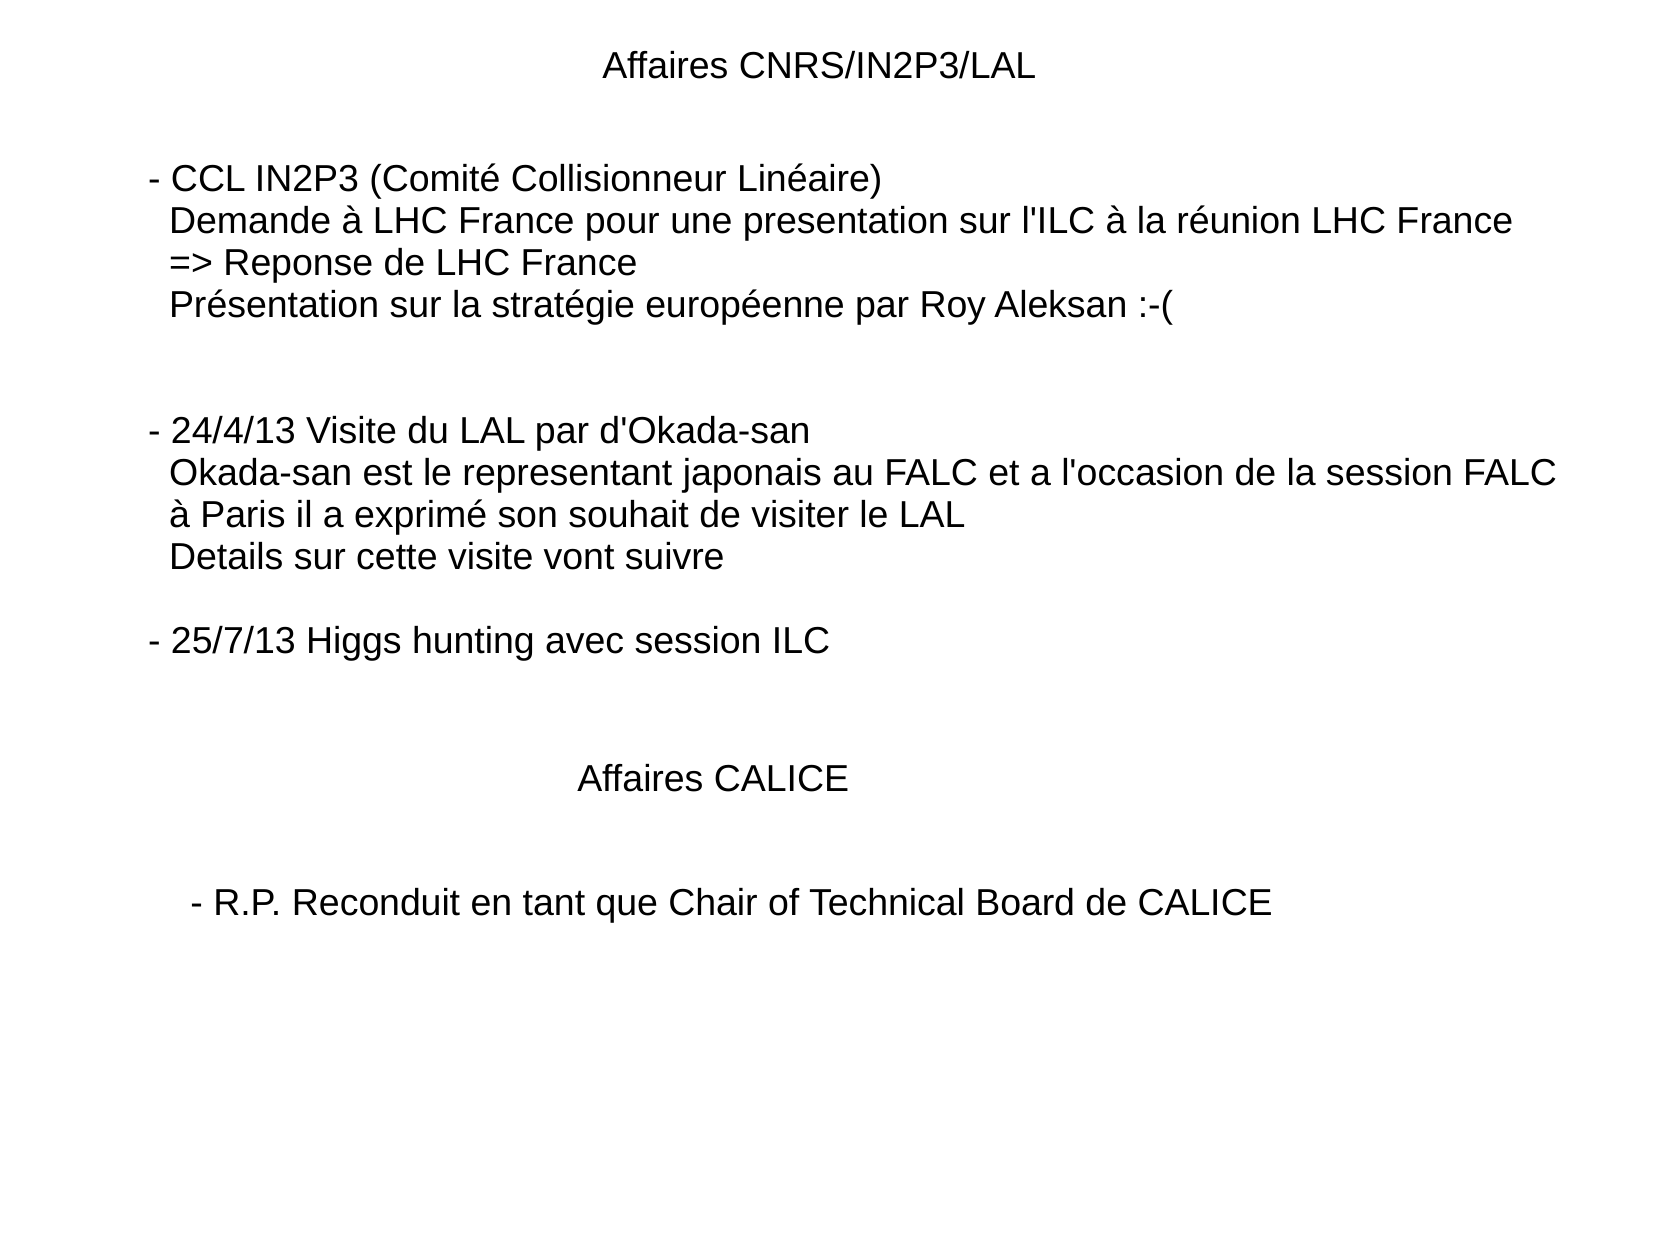

Affaires CNRS/IN2P3/LAL
- CCL IN2P3 (Comité Collisionneur Linéaire)
 Demande à LHC France pour une presentation sur l'ILC à la réunion LHC France
 => Reponse de LHC France
 Présentation sur la stratégie européenne par Roy Aleksan :-(
- 24/4/13 Visite du LAL par d'Okada-san
 Okada-san est le representant japonais au FALC et a l'occasion de la session FALC
 à Paris il a exprimé son souhait de visiter le LAL
 Details sur cette visite vont suivre
- 25/7/13 Higgs hunting avec session ILC
Affaires CALICE
- R.P. Reconduit en tant que Chair of Technical Board de CALICE